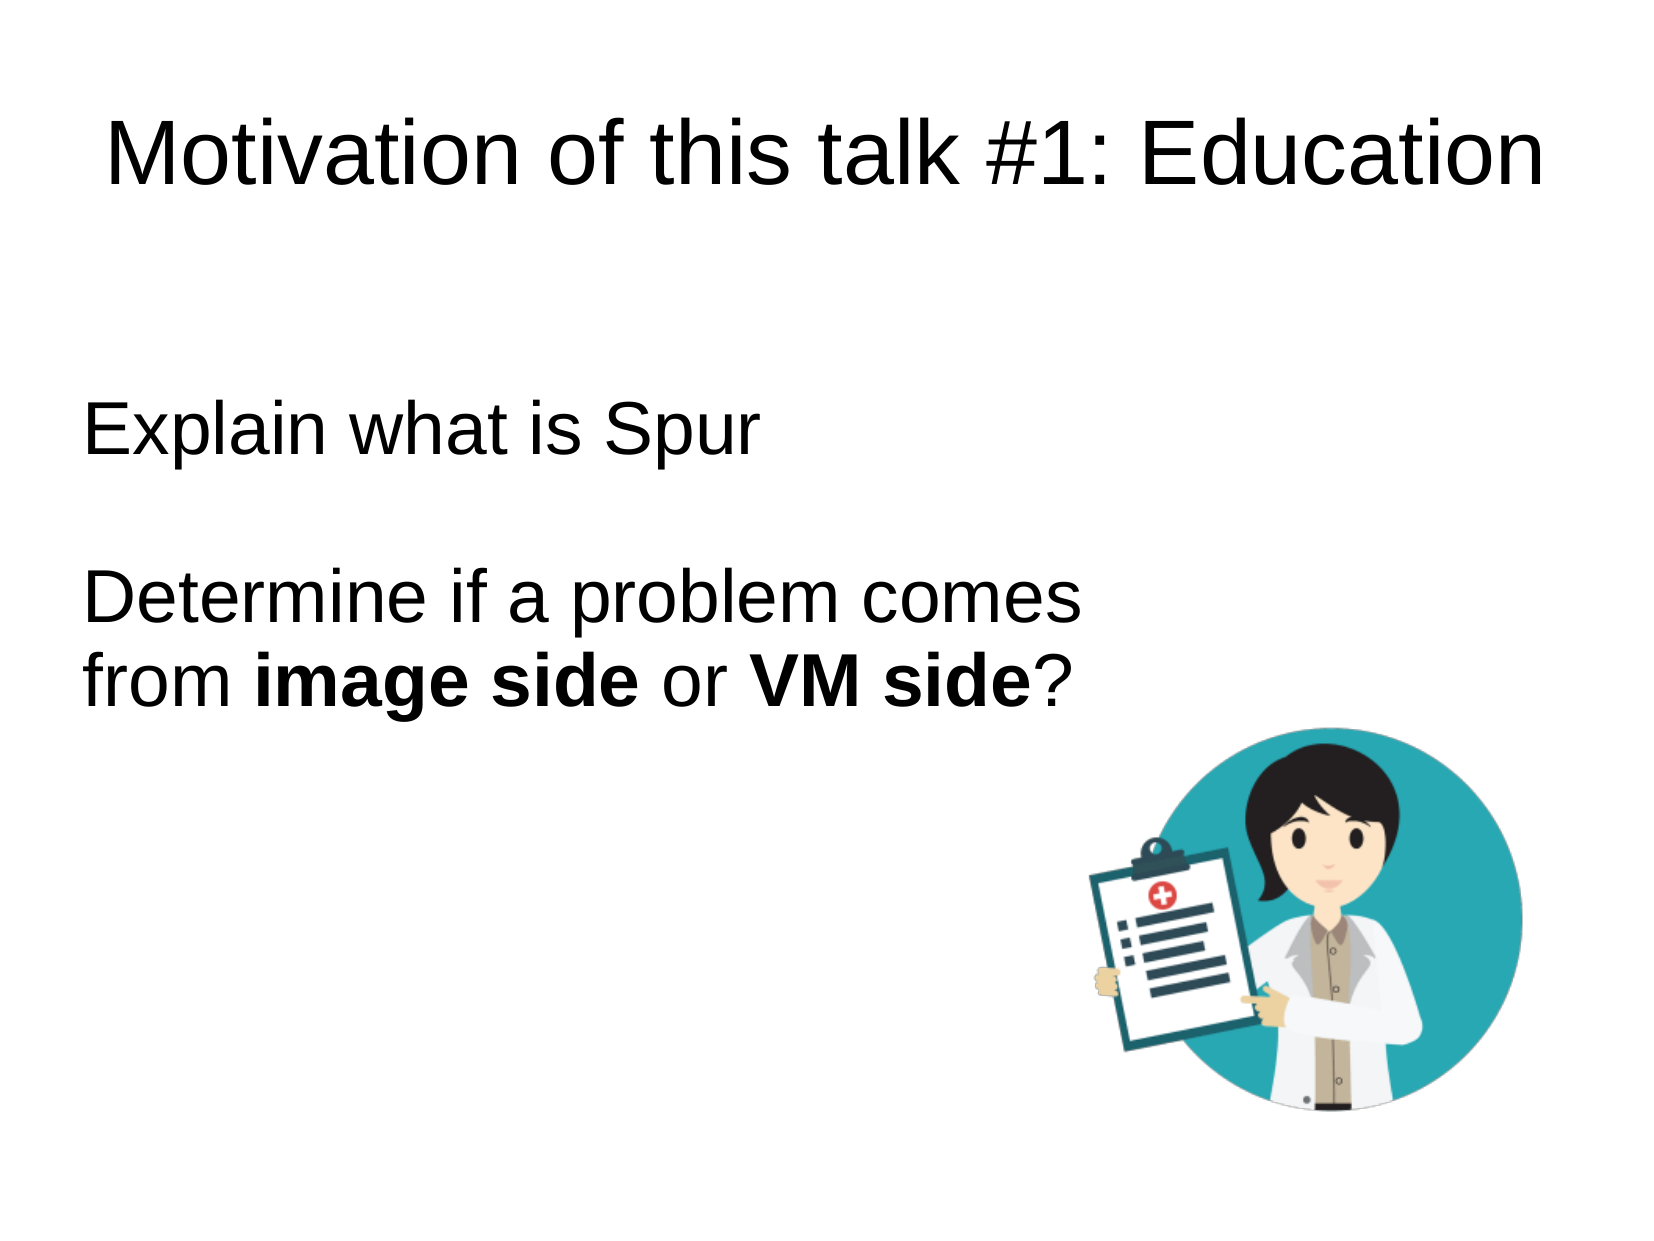

# Motivation of this talk #1: Education
Explain what is Spur
Determine if a problem comes
from image side or VM side?